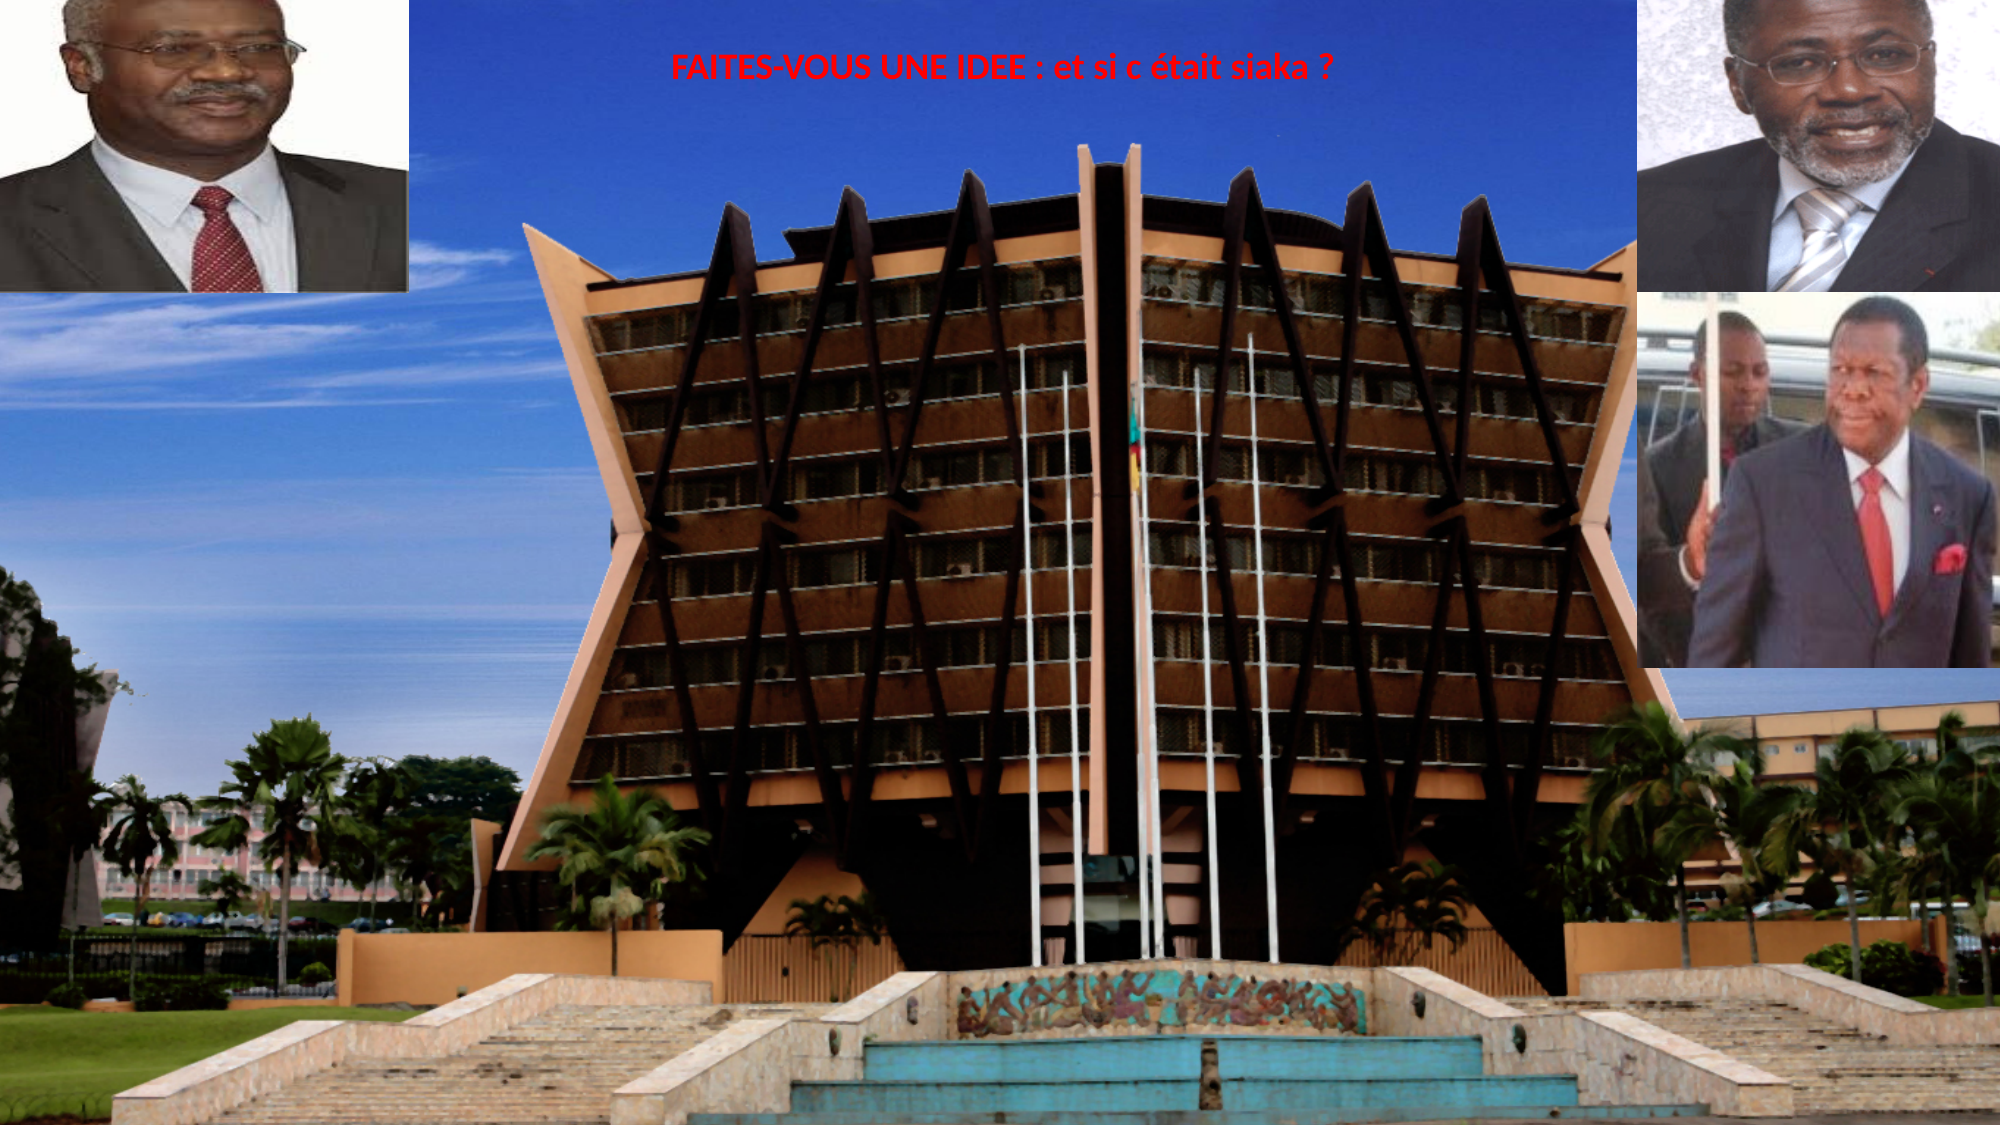

FAITES-VOUS UNE IDEE : et si c était siaka ?
#